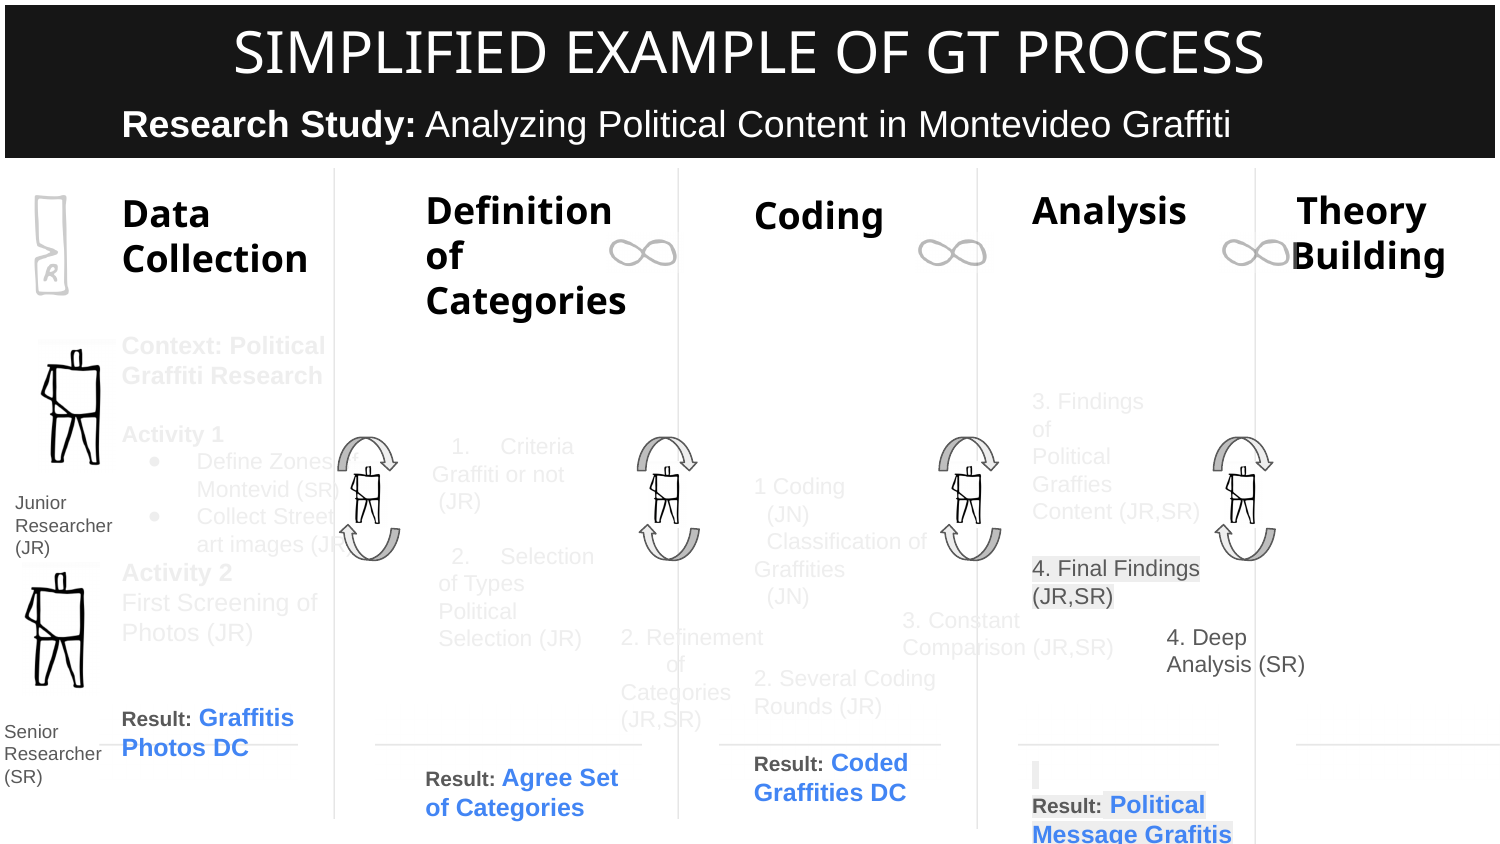

Simplified Example of GT Process
# Hybrid research workflow
Research Study: Analyzing Political Content in Montevideo Graffiti
Definition
of Categories
Criteria
 Graffiti or not
 (JR)
Selection
 of Types
 Political
 Selection (JR)
Result: Agree Set of Categories
Analysis
3. Findings
of
Political
Graffies
Content (JR,SR)
4. Final Findings (JR,SR)
Result: Political Message Grafitis
 Theory Building
Data
Collection
Context: Political
Graffiti Research
Activity 1
Define Zones of Montevid (SR)
Collect Street art images (JR)
Activity 2
First Screening of Photos (JR)
Result: Graffitis Photos DC
Coding
1 Coding
 (JN)
 Classification of Graffities
 (JN)
2. Several Coding Rounds (JR)
Result: Coded Graffities DC
Junior
Researcher
(JR)
3. Constant
Comparison (JR,SR)
2. Refinement
 of
Categories (JR,SR)
4. Deep Analysis (SR)
Senior
Researcher
(SR)